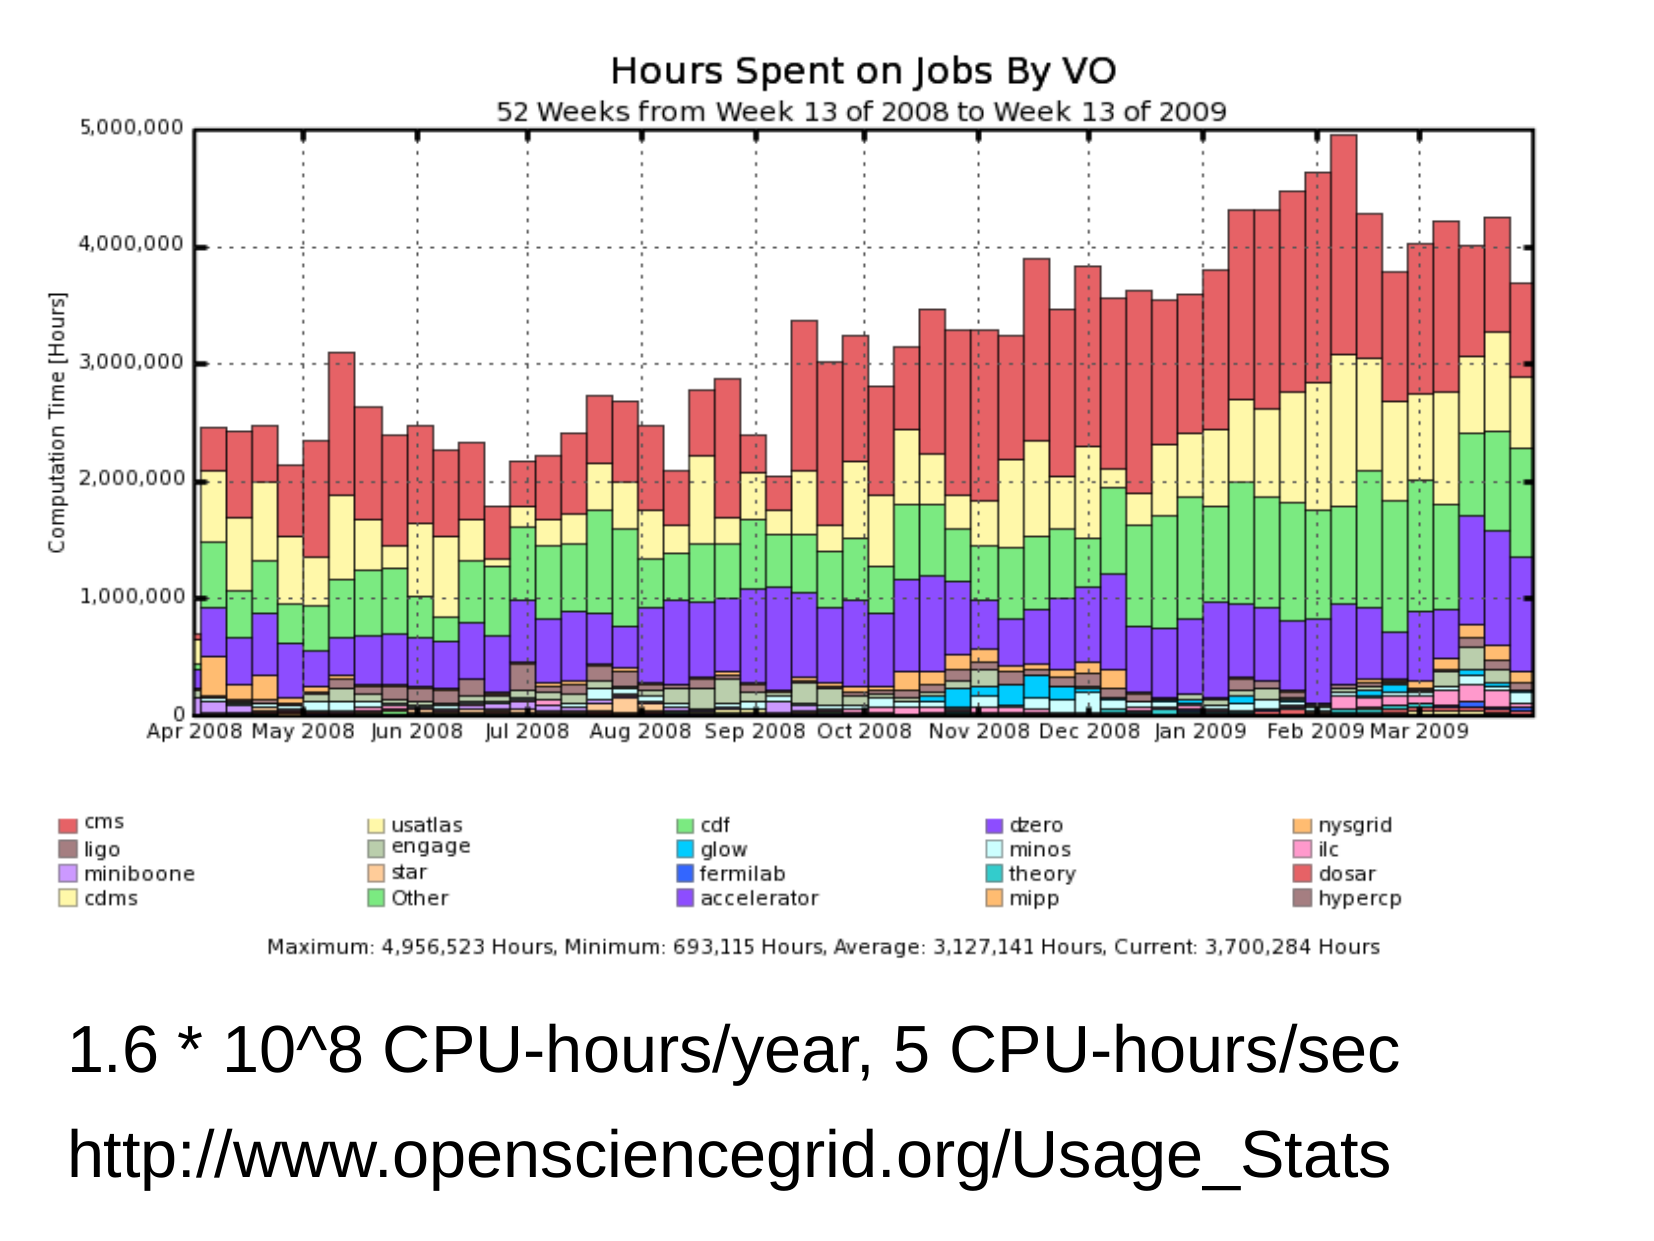

# 1.6 * 10^8 CPU-hours/year, 5 CPU-hours/sec
http://www.opensciencegrid.org/Usage_Stats